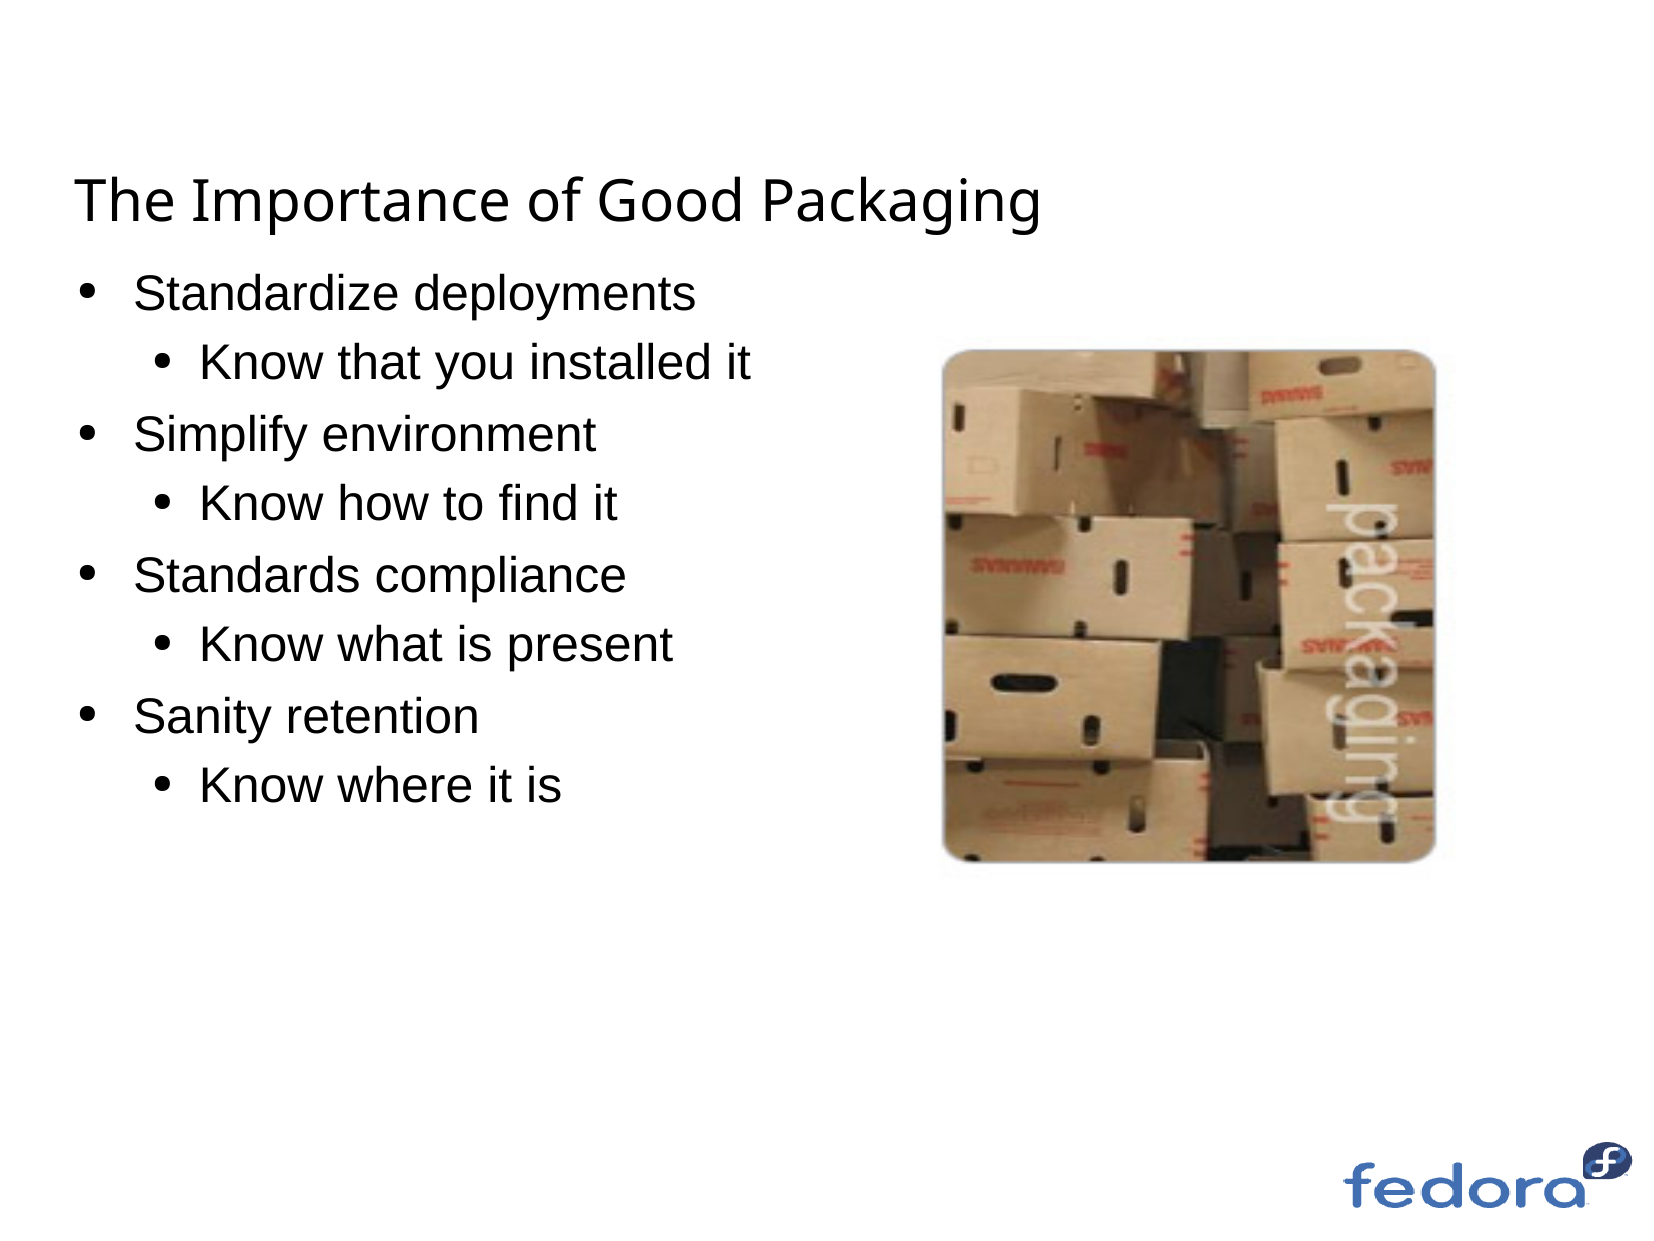

# The Importance of Good Packaging
Standardize deployments
Know that you installed it
Simplify environment
Know how to find it
Standards compliance
Know what is present
Sanity retention
Know where it is